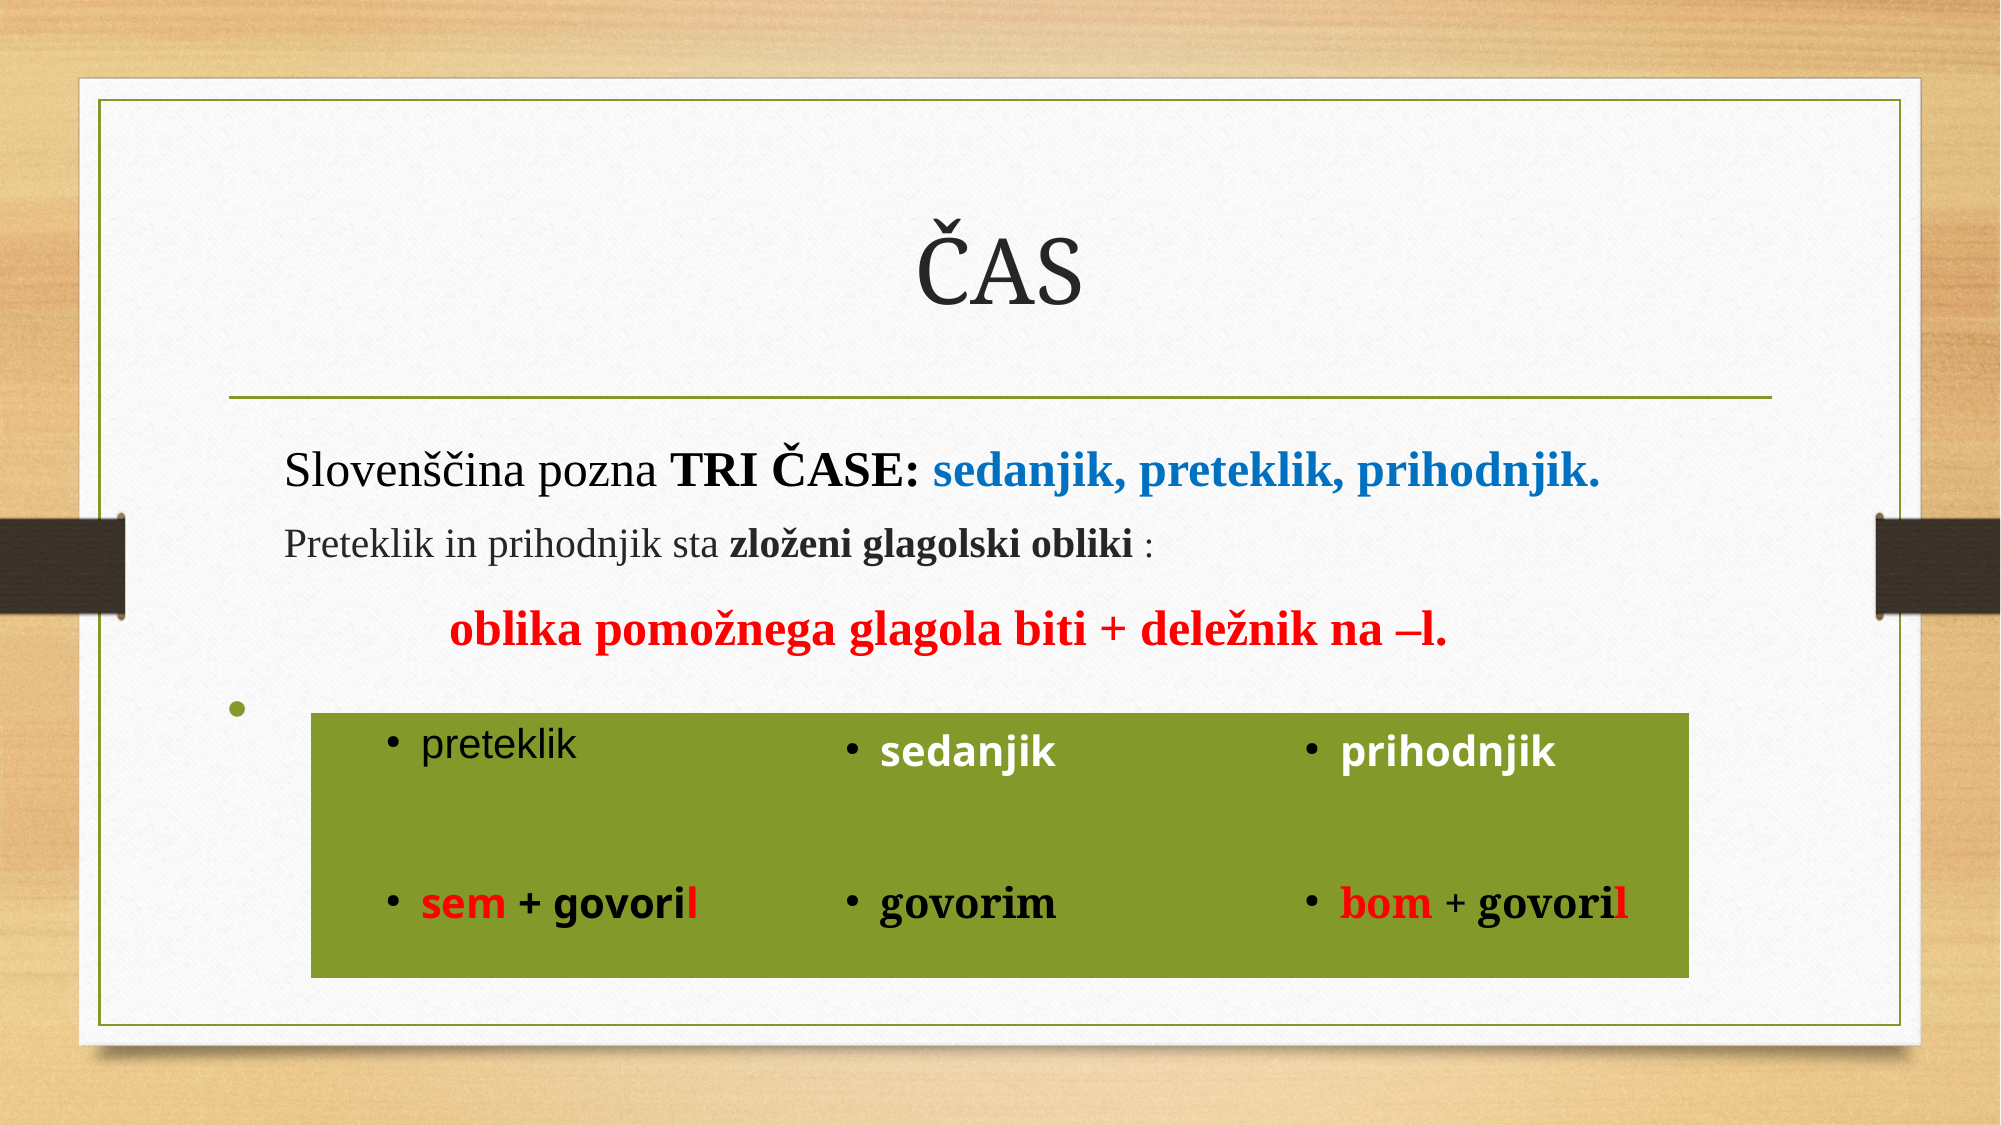

# ČAS
Slovenščina pozna TRI ČASE: sedanjik, preteklik, prihodnjik.
Preteklik in prihodnjik sta zloženi glagolski obliki :
oblika pomožnega glagola biti + deležnik na –l.
| preteklik | sedanjik | prihodnjik |
| --- | --- | --- |
| sem + govoril | govorim | bom + govoril |